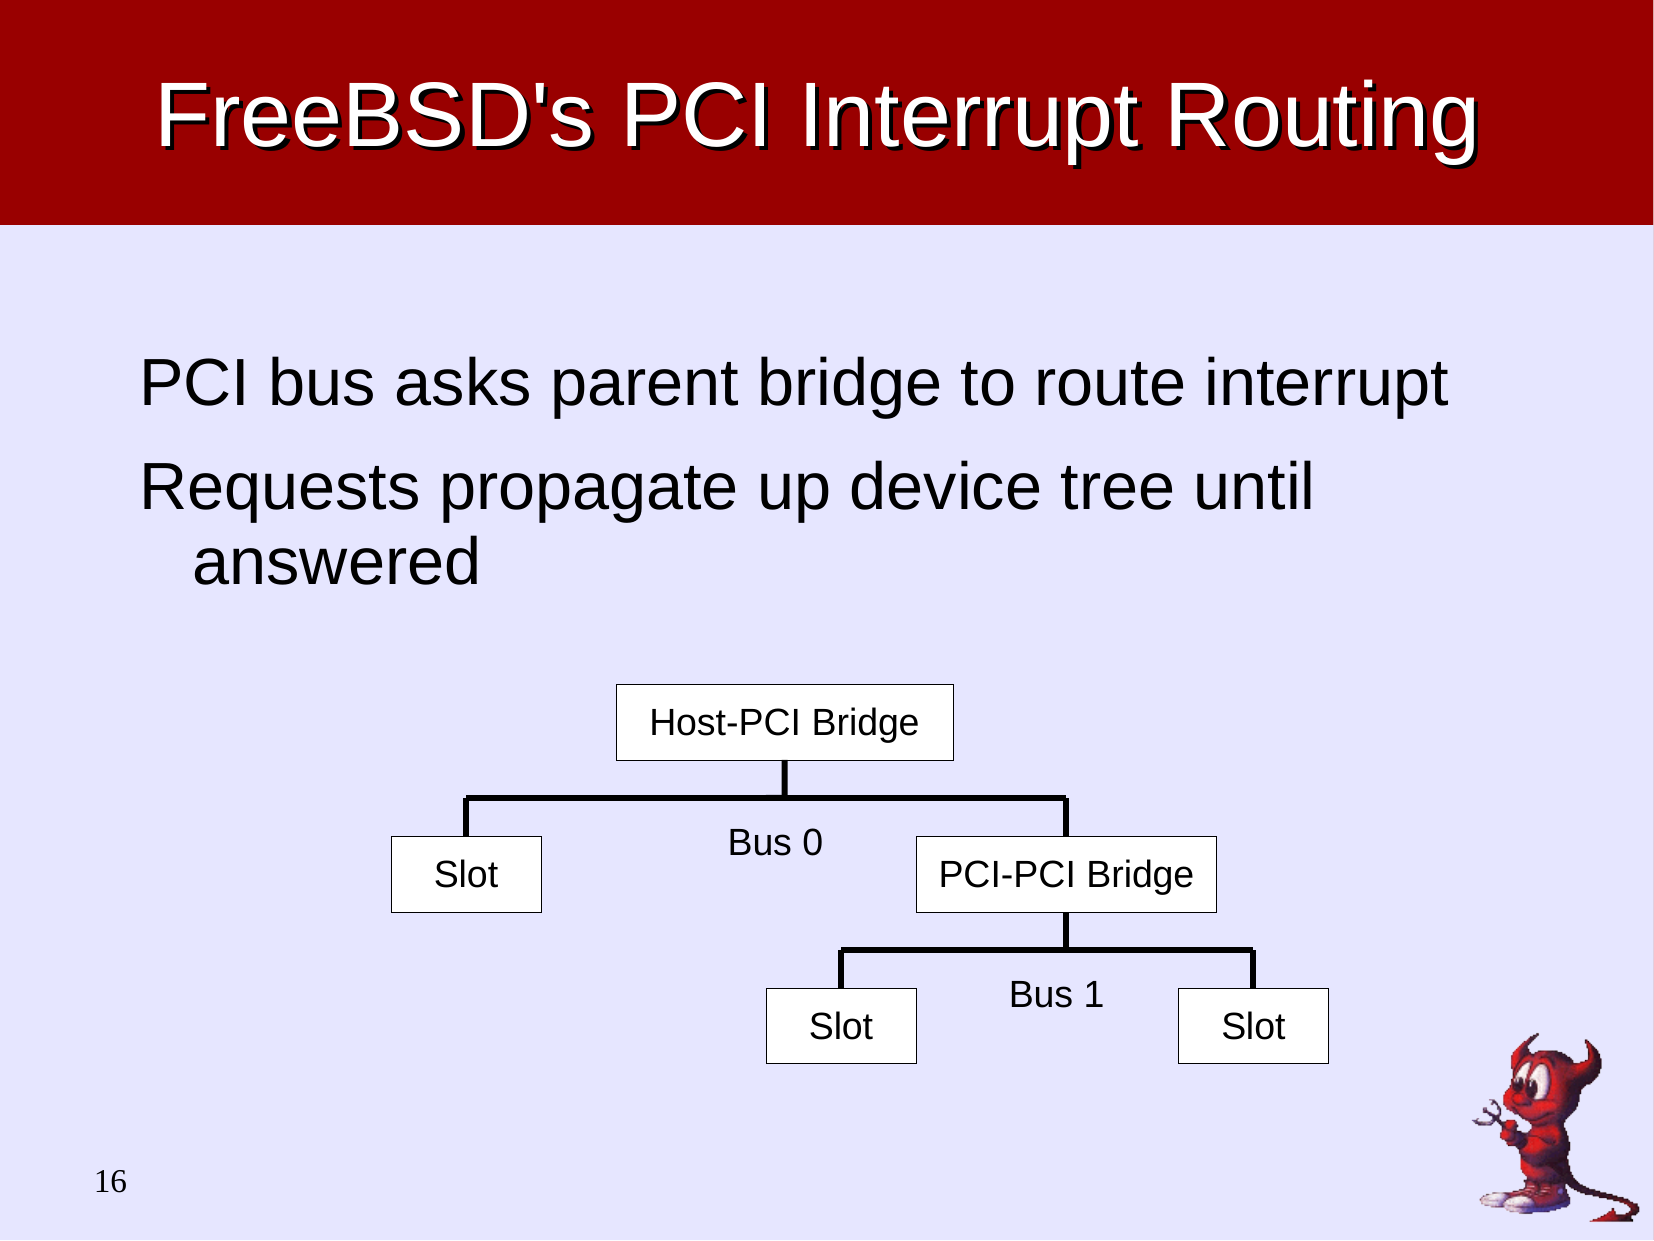

# FreeBSD's PCI Interrupt Routing
PCI bus asks parent bridge to route interrupt
Requests propagate up device tree until answered